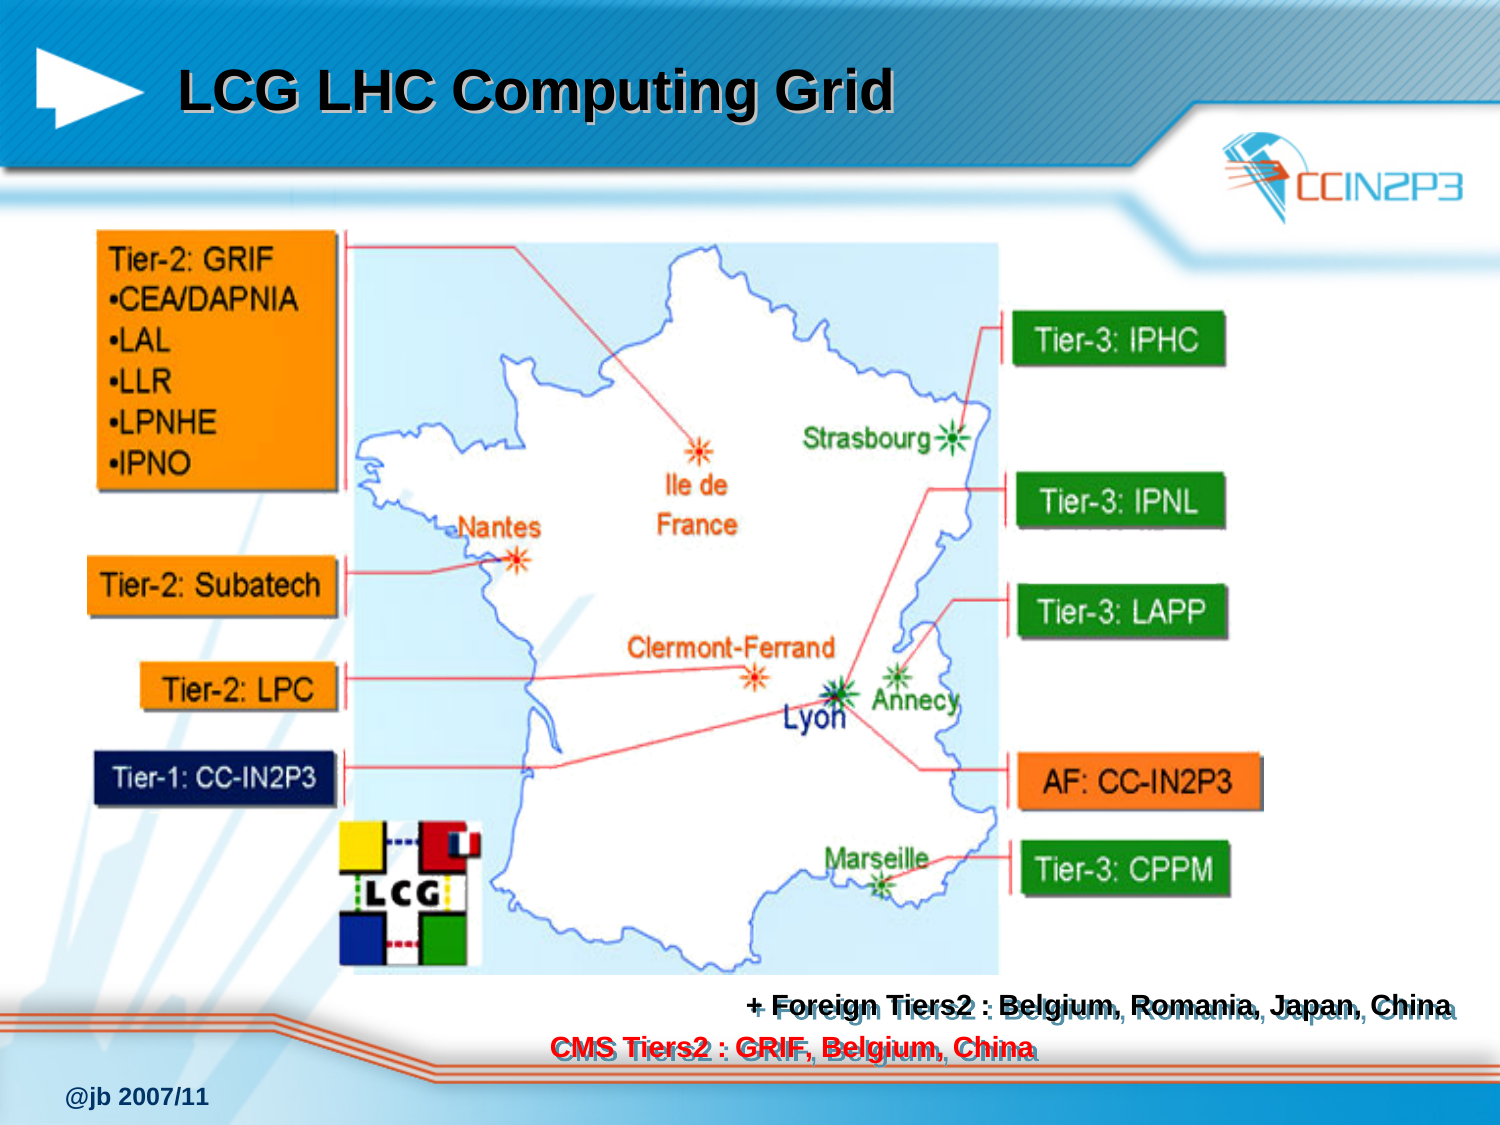

# LCG LHC Computing Grid
+ Foreign Tiers2 : Belgium, Romania, Japan, China
CMS Tiers2 : GRIF, Belgium, China
Votre Nom
4